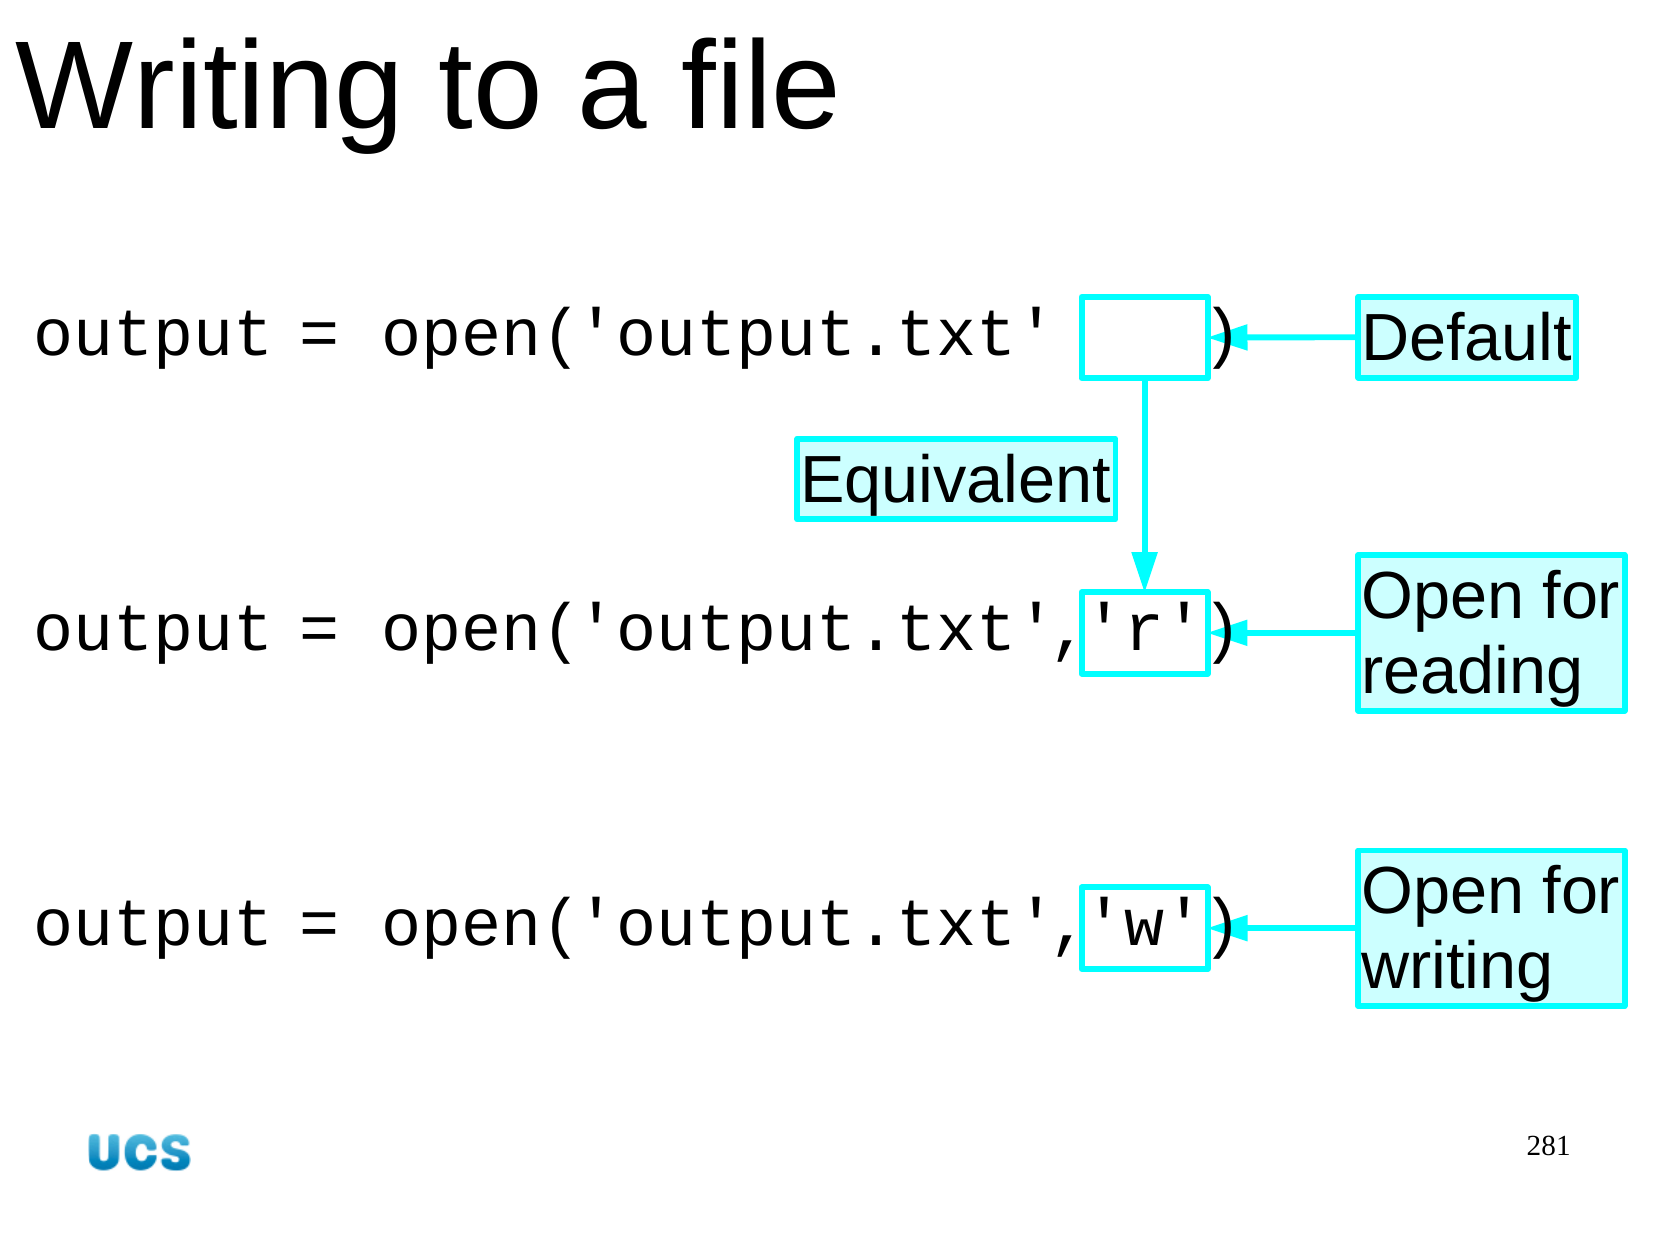

Writing to a file
output
=
open
(
'output.txt'
)
Default
Equivalent
Open for
reading
output
=
open
(
'output.txt'
,
'r'
)
Open for
writing
output
=
open
(
'output.txt'
,
'w'
)
281